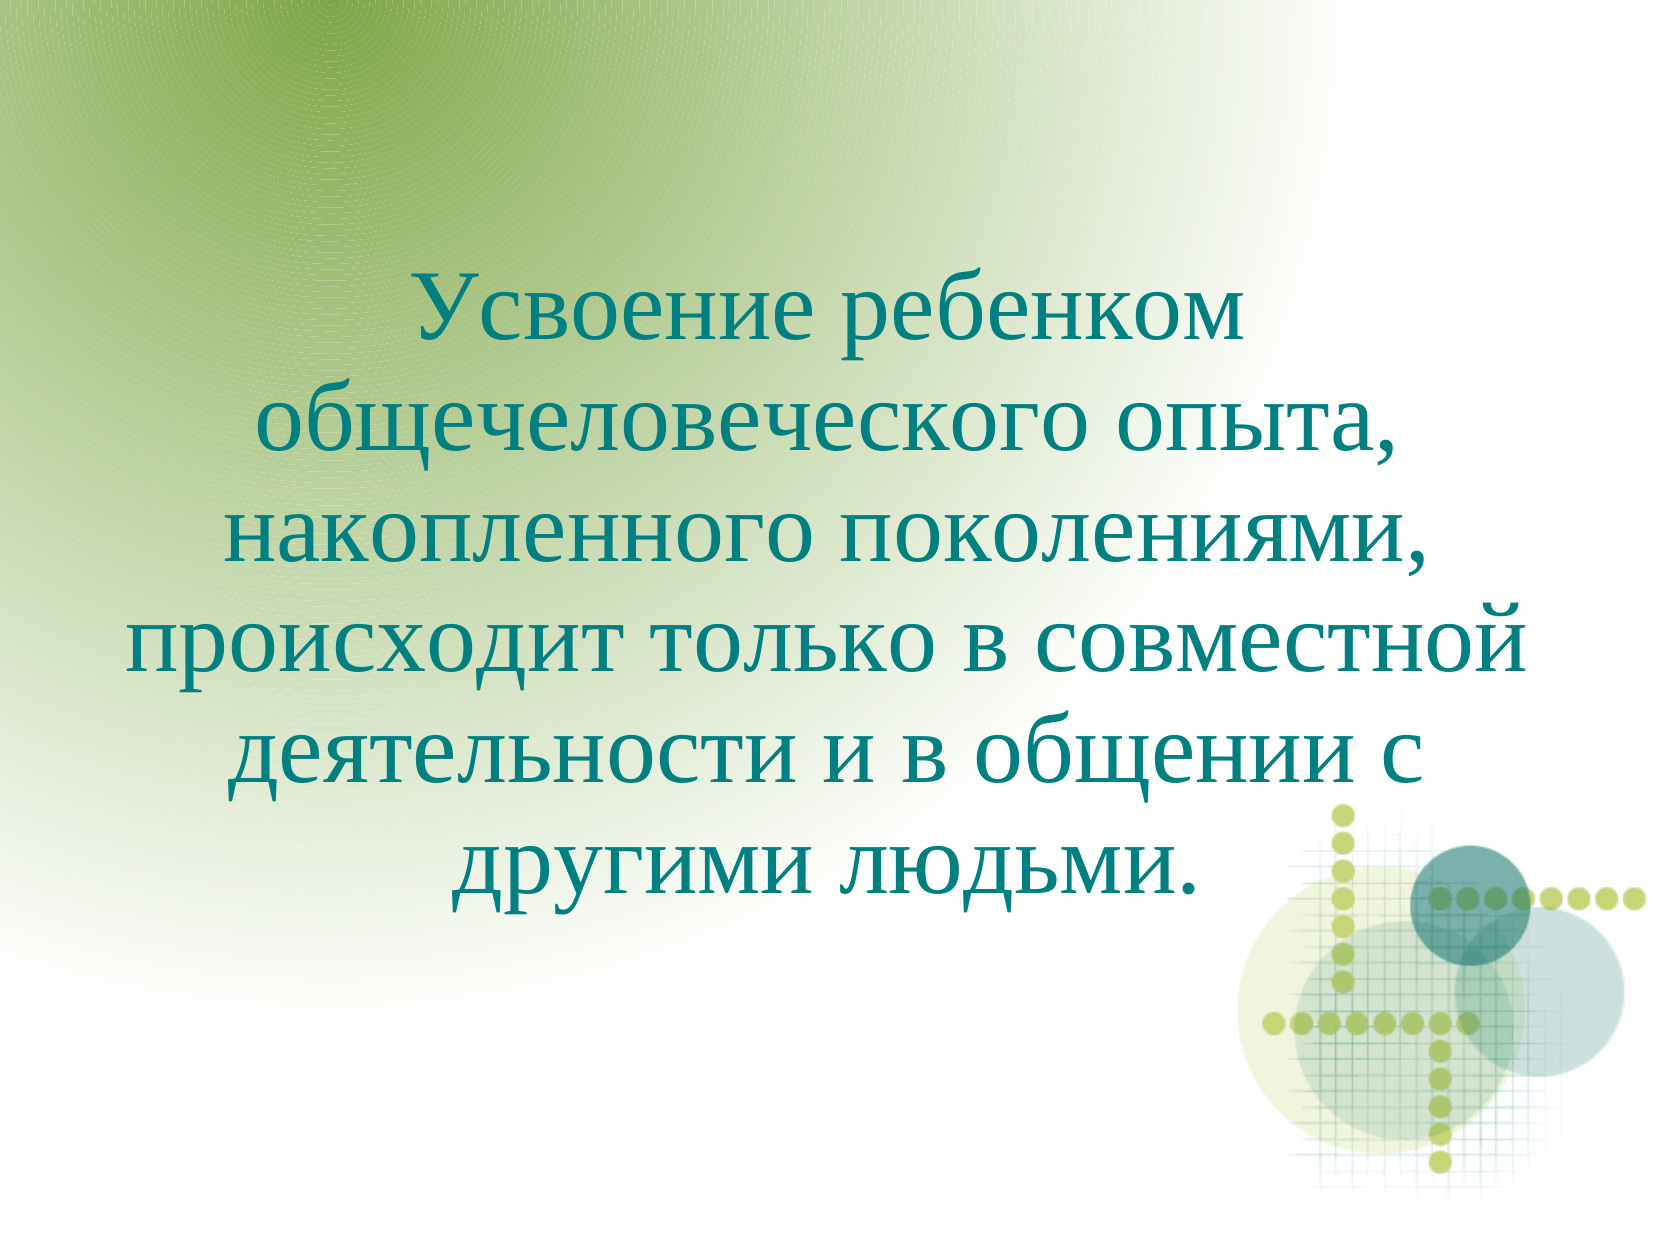

# Усвоение ребенком общечеловеческого опыта, накопленного поколениями, происходит только в совместной деятельности и в общении с другими людьми.